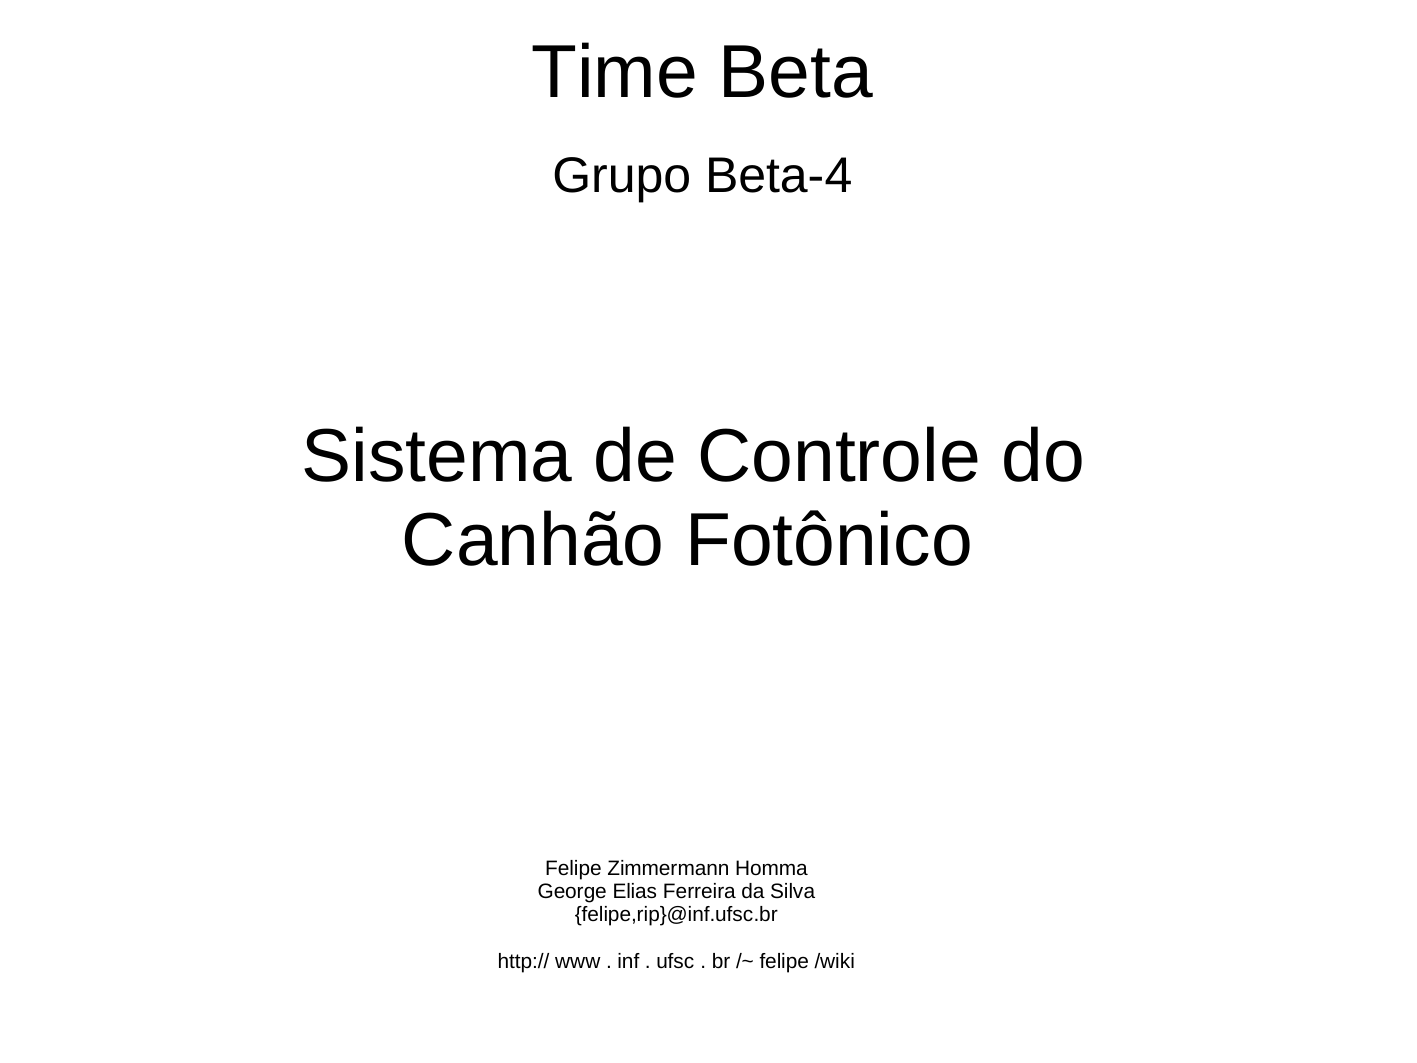

Time Beta
Grupo Beta-4
Sistema de Controle do Canhão Fotônico
Felipe Zimmermann Homma
George Elias Ferreira da Silva
{felipe,rip}@inf.ufsc.br
http:// www . inf . ufsc . br /~ felipe /wiki